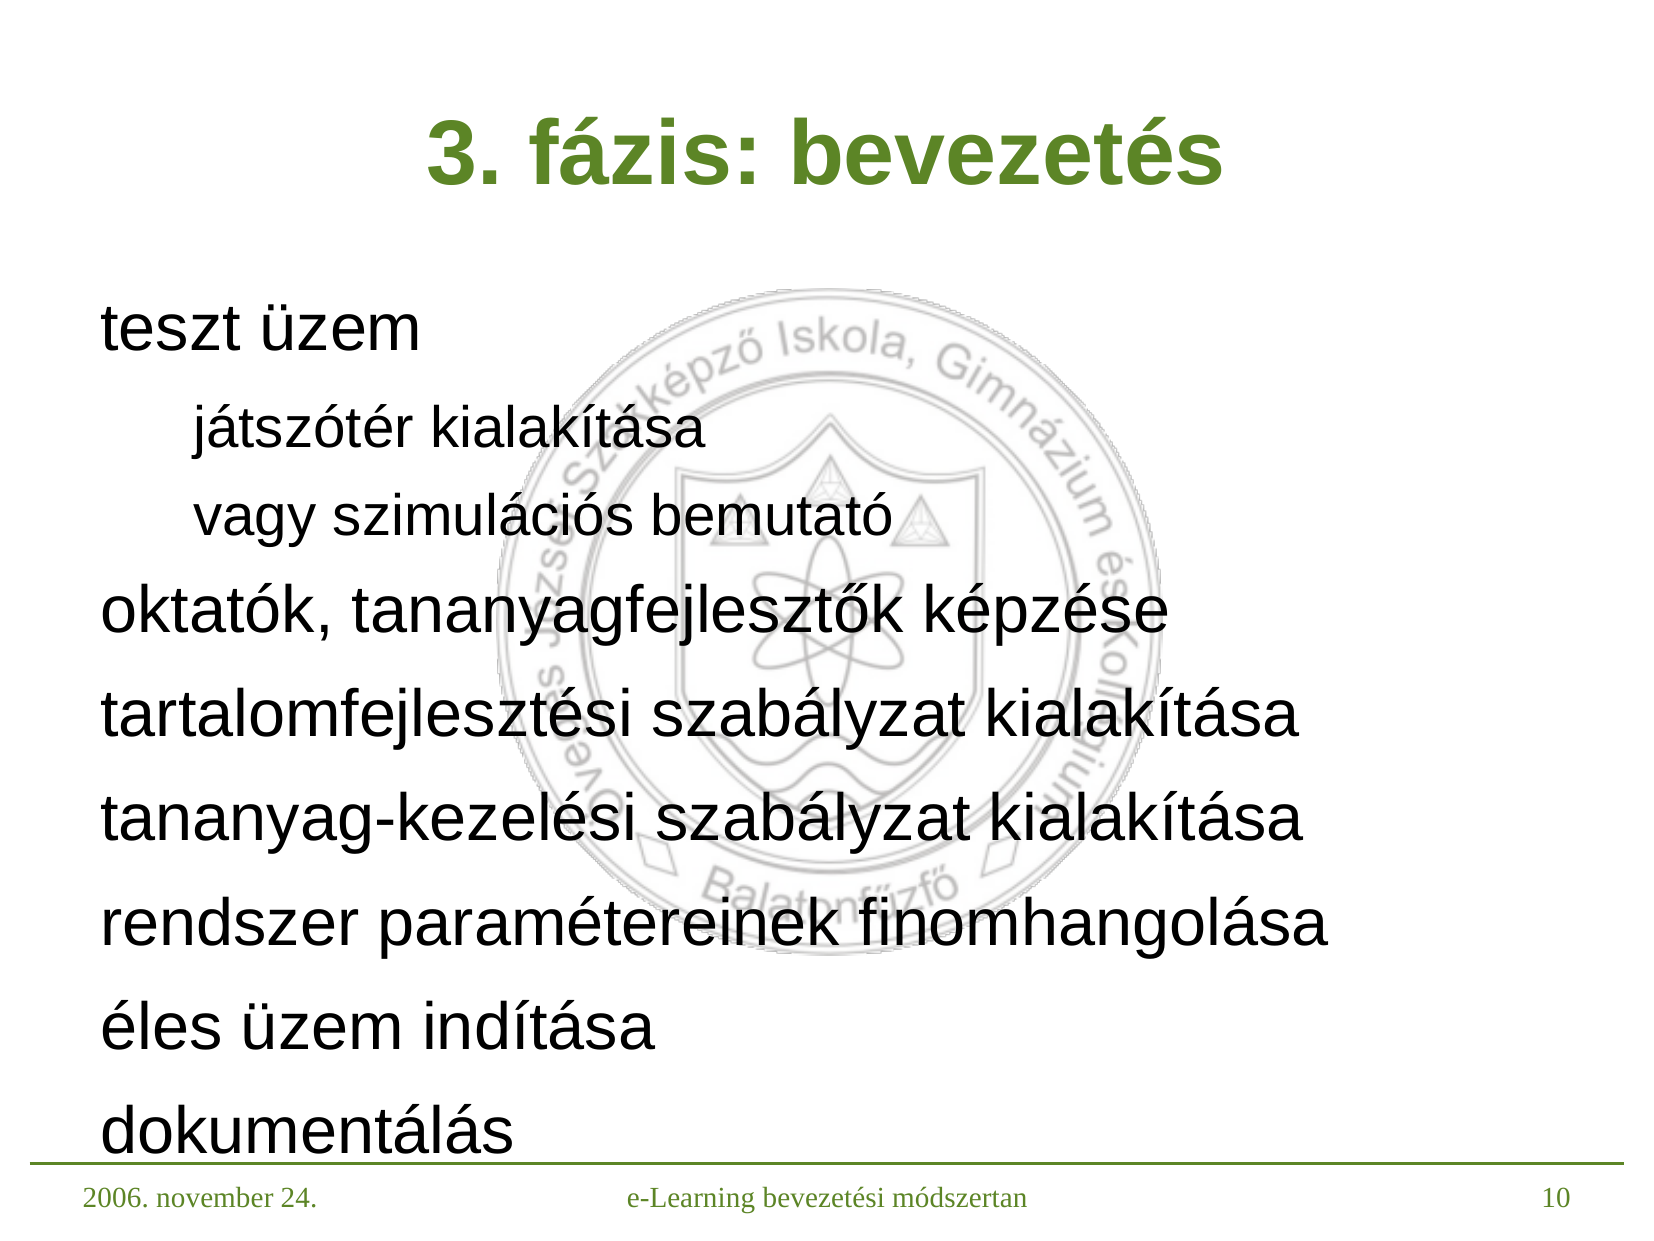

# 3. fázis: bevezetés
teszt üzem
 játszótér kialakítása
 vagy szimulációs bemutató
oktatók, tananyagfejlesztők képzése
tartalomfejlesztési szabályzat kialakítása
tananyag-kezelési szabályzat kialakítása
rendszer paramétereinek finomhangolása
éles üzem indítása
dokumentálás
2006. november 24.
e-Learning bevezetési módszertan
10